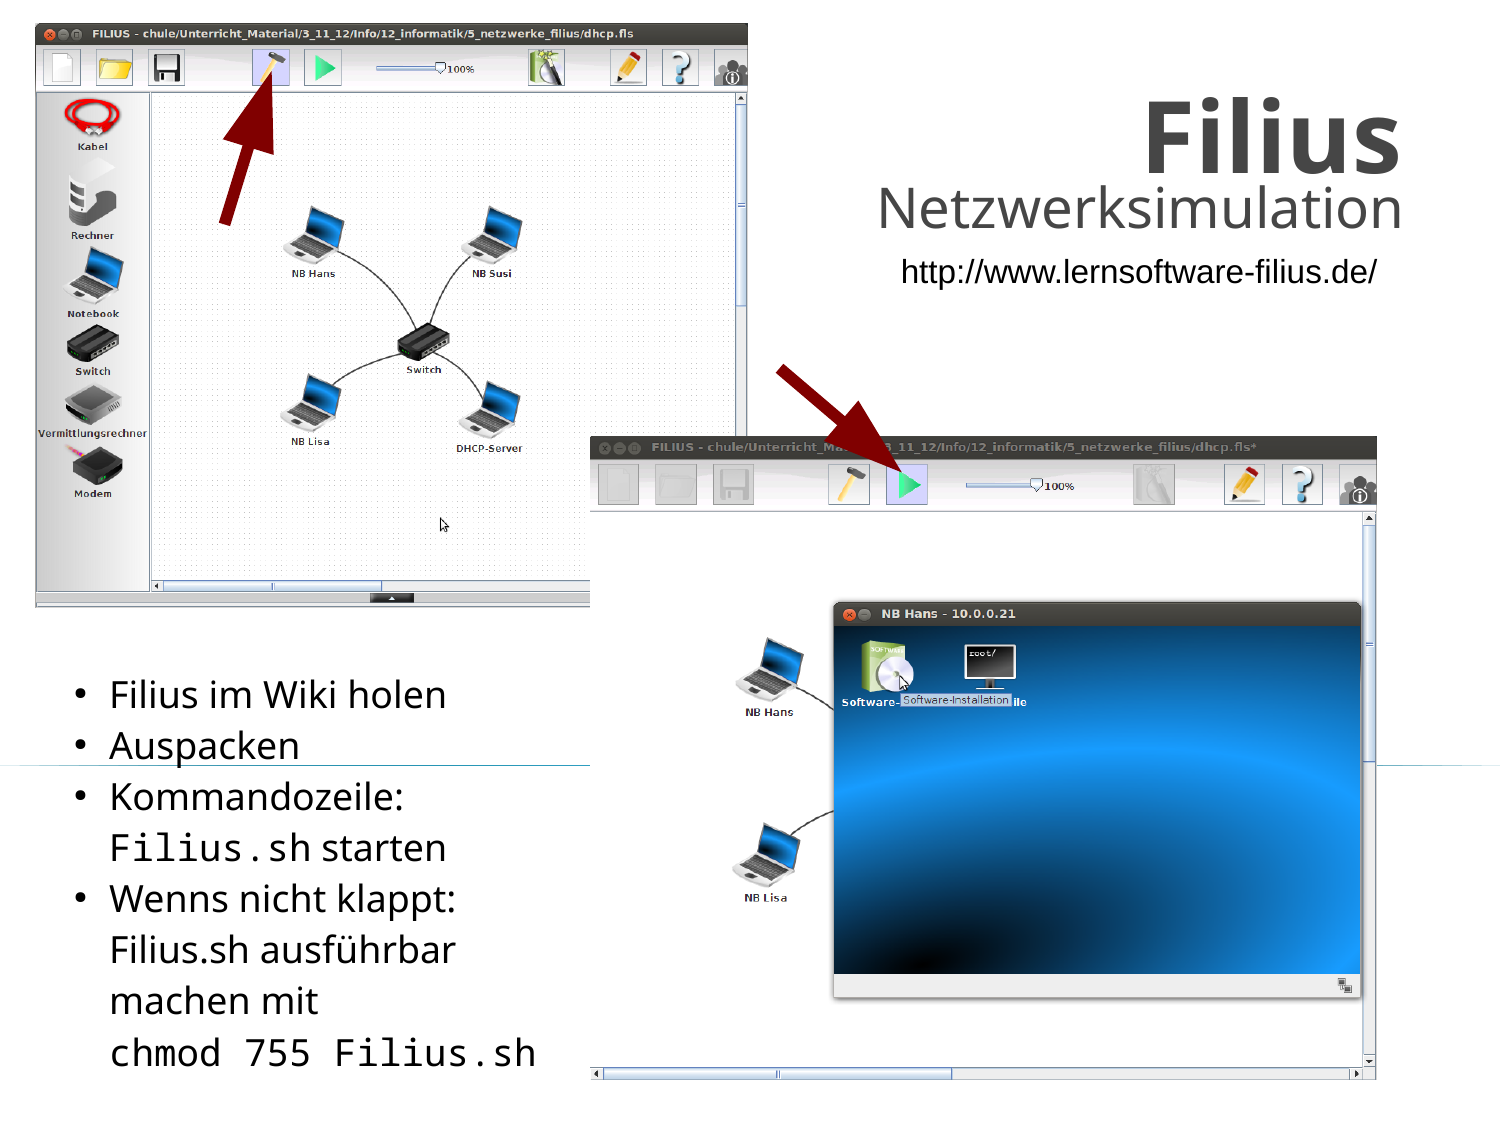

# Filius
Netzwerksimulation
http://www.lernsoftware-filius.de/
Filius im Wiki holen
Auspacken
Kommandozeile: Filius.sh starten
Wenns nicht klappt:
Filius.sh ausführbar machen mit
chmod 755 Filius.sh